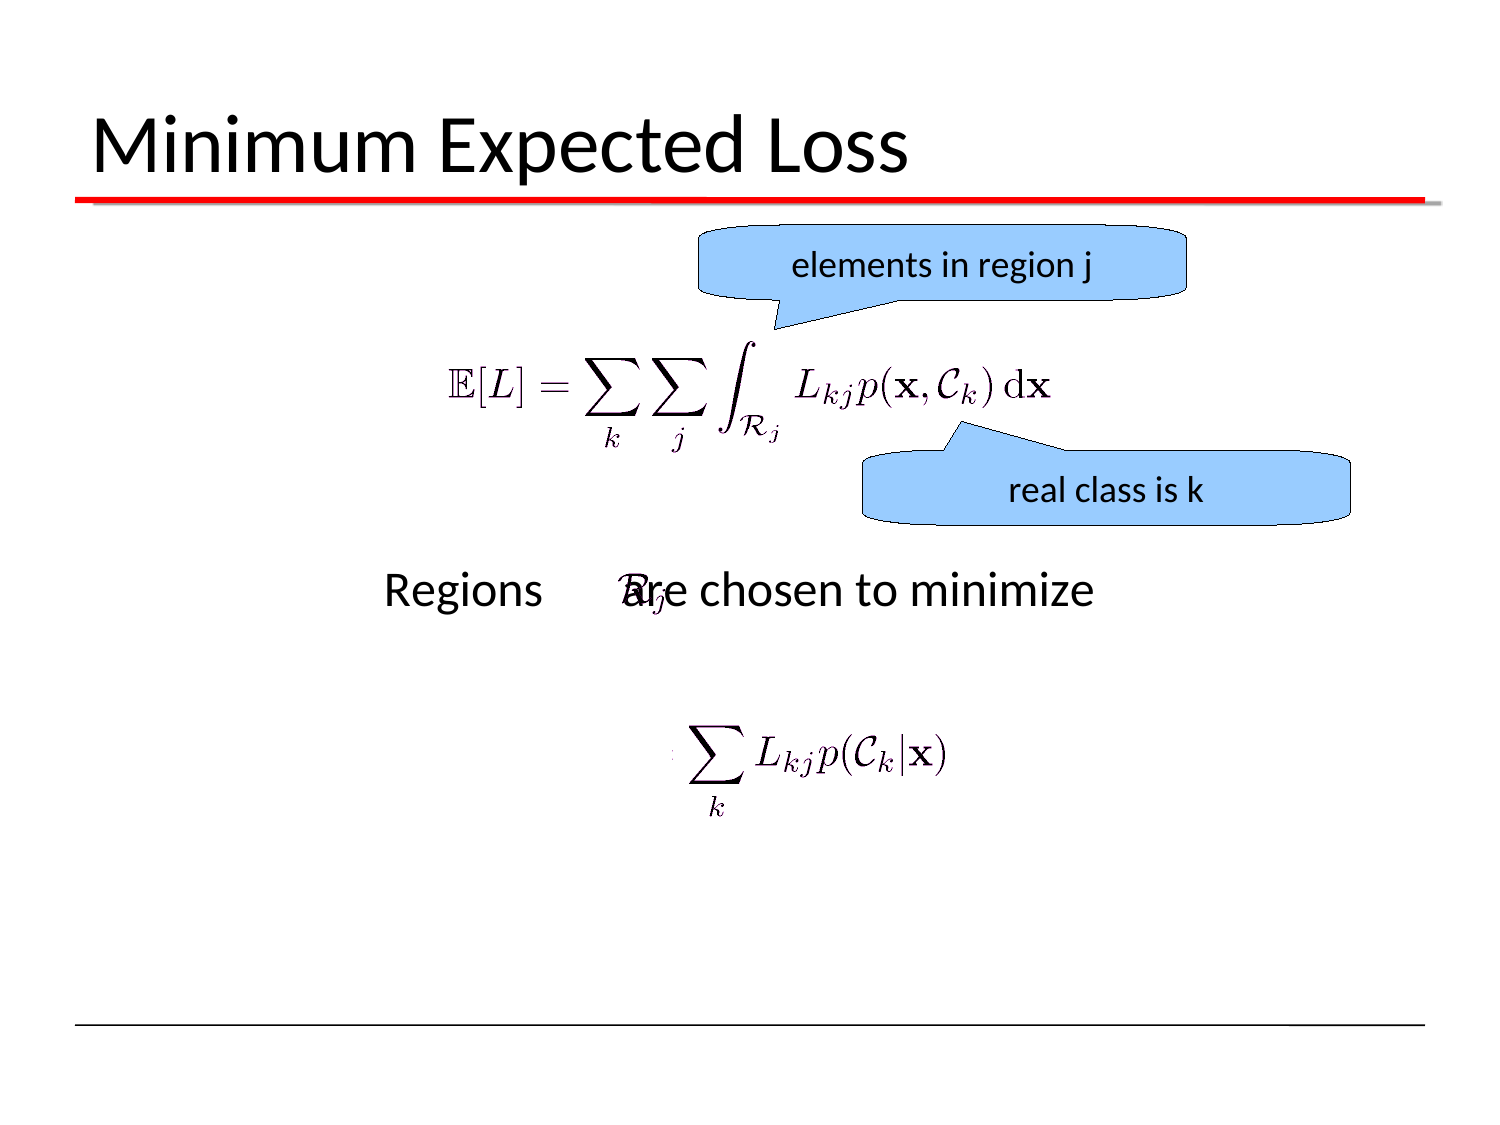

# Minimum Expected Loss
elements in region j
real class is k
Regions are chosen to minimize